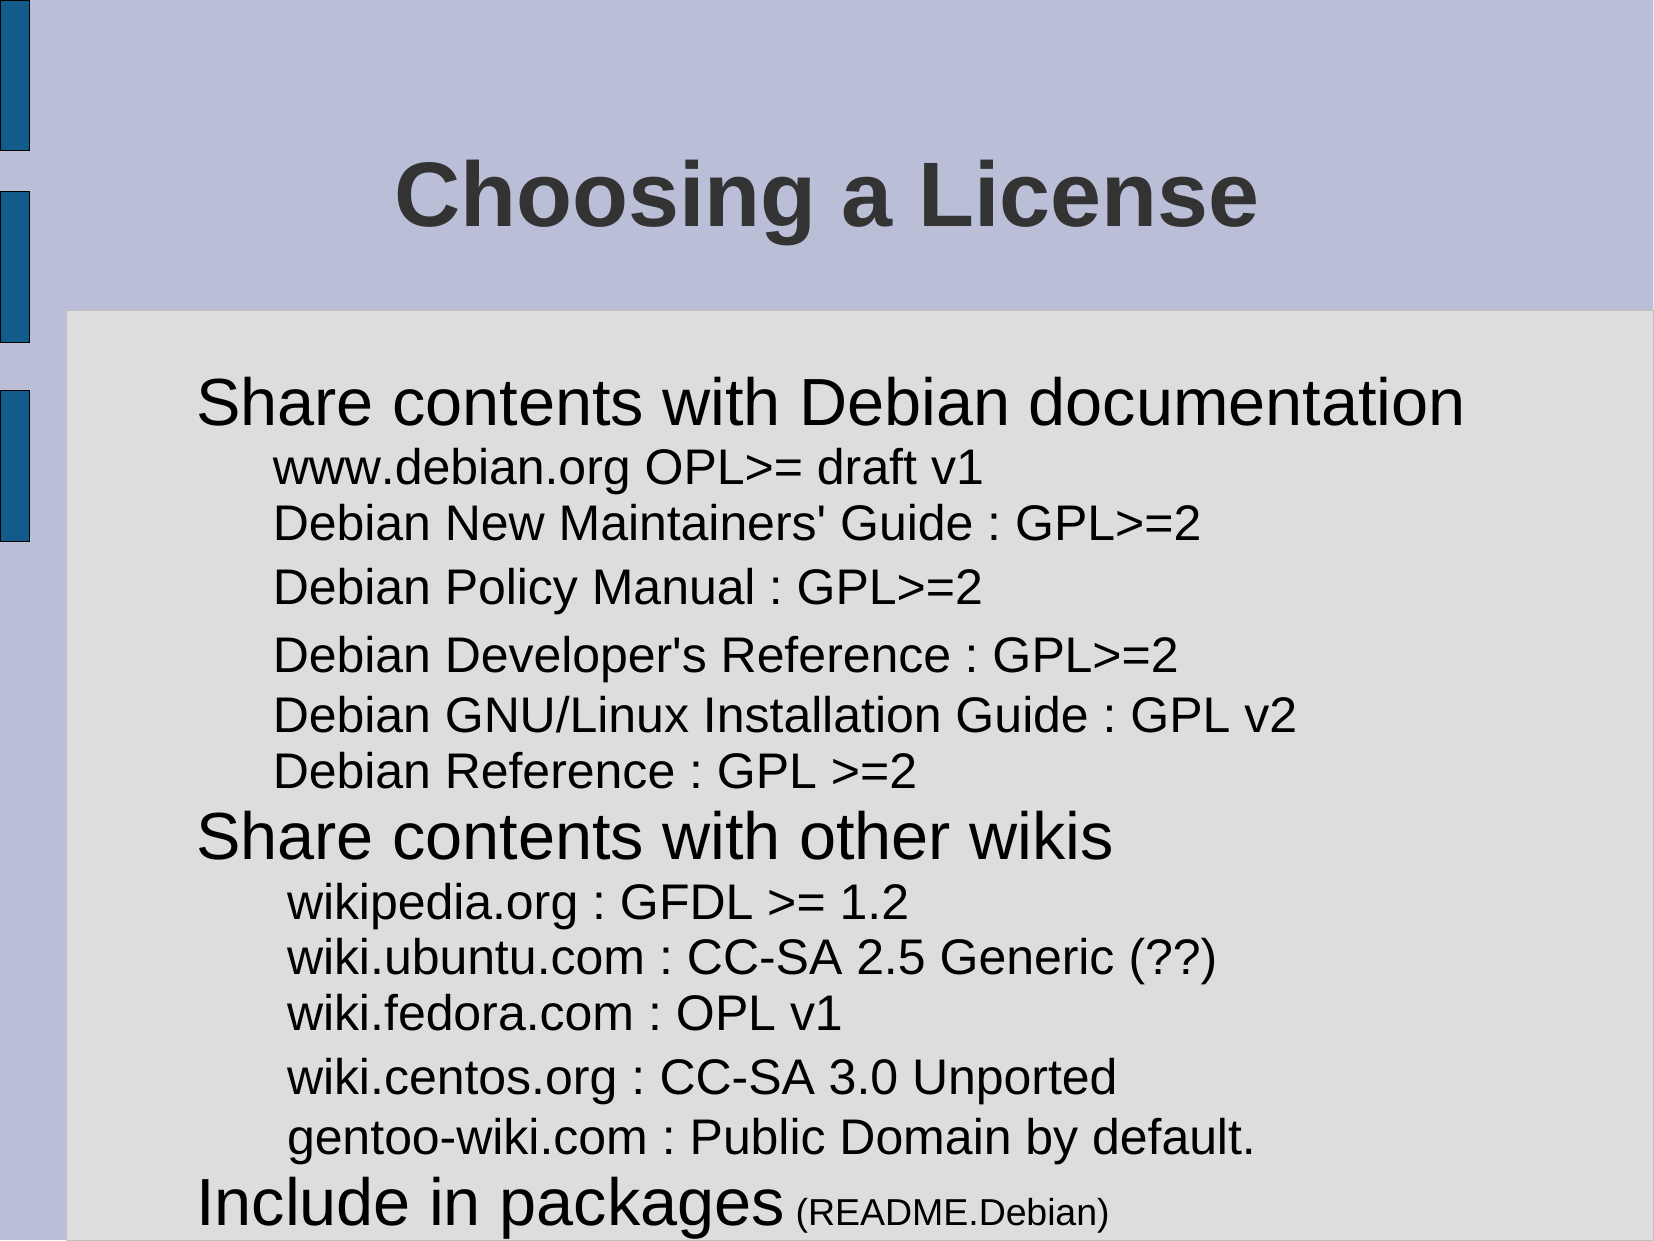

# Choosing a License
Share contents with Debian documentation
www.debian.org OPL>= draft v1
Debian New Maintainers' Guide : GPL>=2
Debian Policy Manual﻿ : GPL>=2
Debian Developer's Reference﻿ : GPL>=2
Debian GNU/Linux Installation Guide : GPL v2
Debian Reference : GPL >=2
Share contents with other wikis
 wikipedia.org : GFDL >= 1.2
 wiki.ubuntu.com : CC-SA 2.5 Generic (??)
 wiki.fedora.com : OPL v1
 wiki.centos.org : ﻿CC-SA 3.0 Unported
 gentoo-wiki.com : Public Domain by default.
Include in packages (README.Debian)